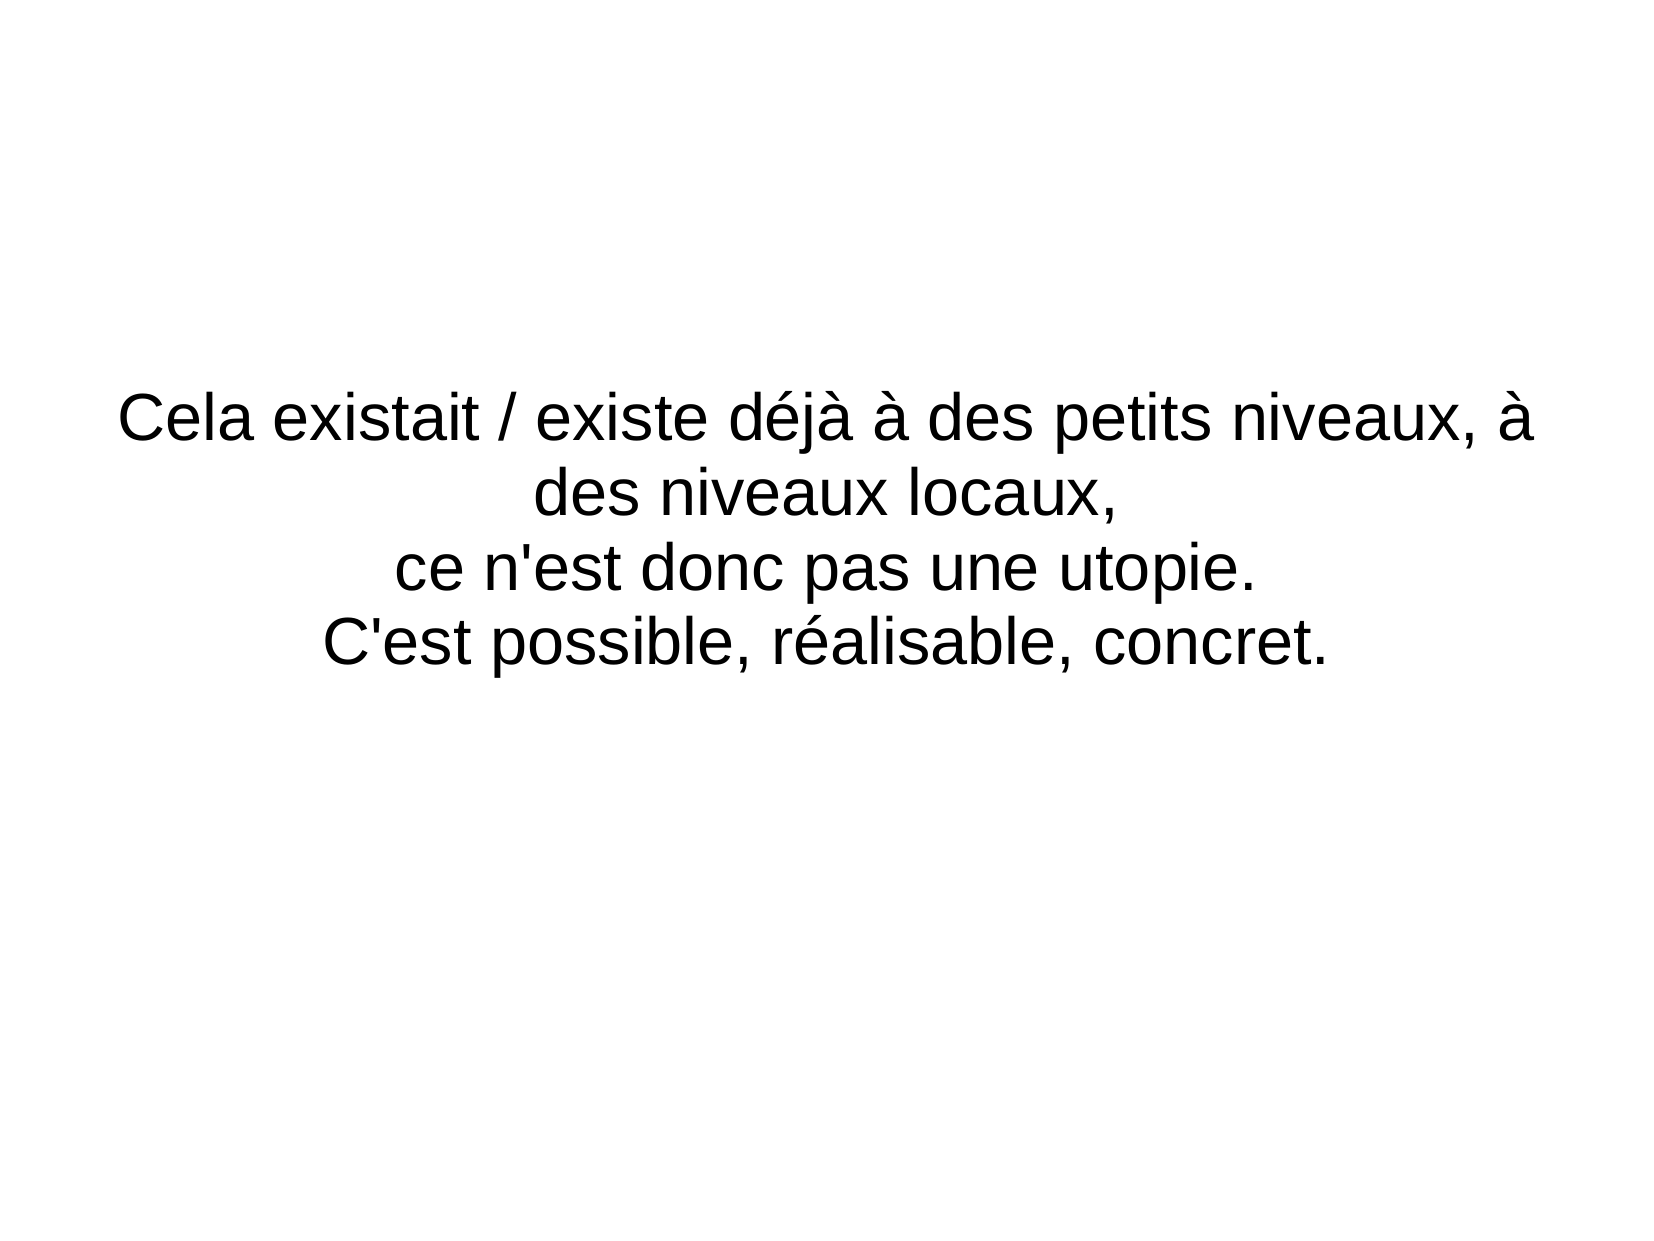

# Cela existait / existe déjà à des petits niveaux, à des niveaux locaux,
ce n'est donc pas une utopie.
C'est possible, réalisable, concret.